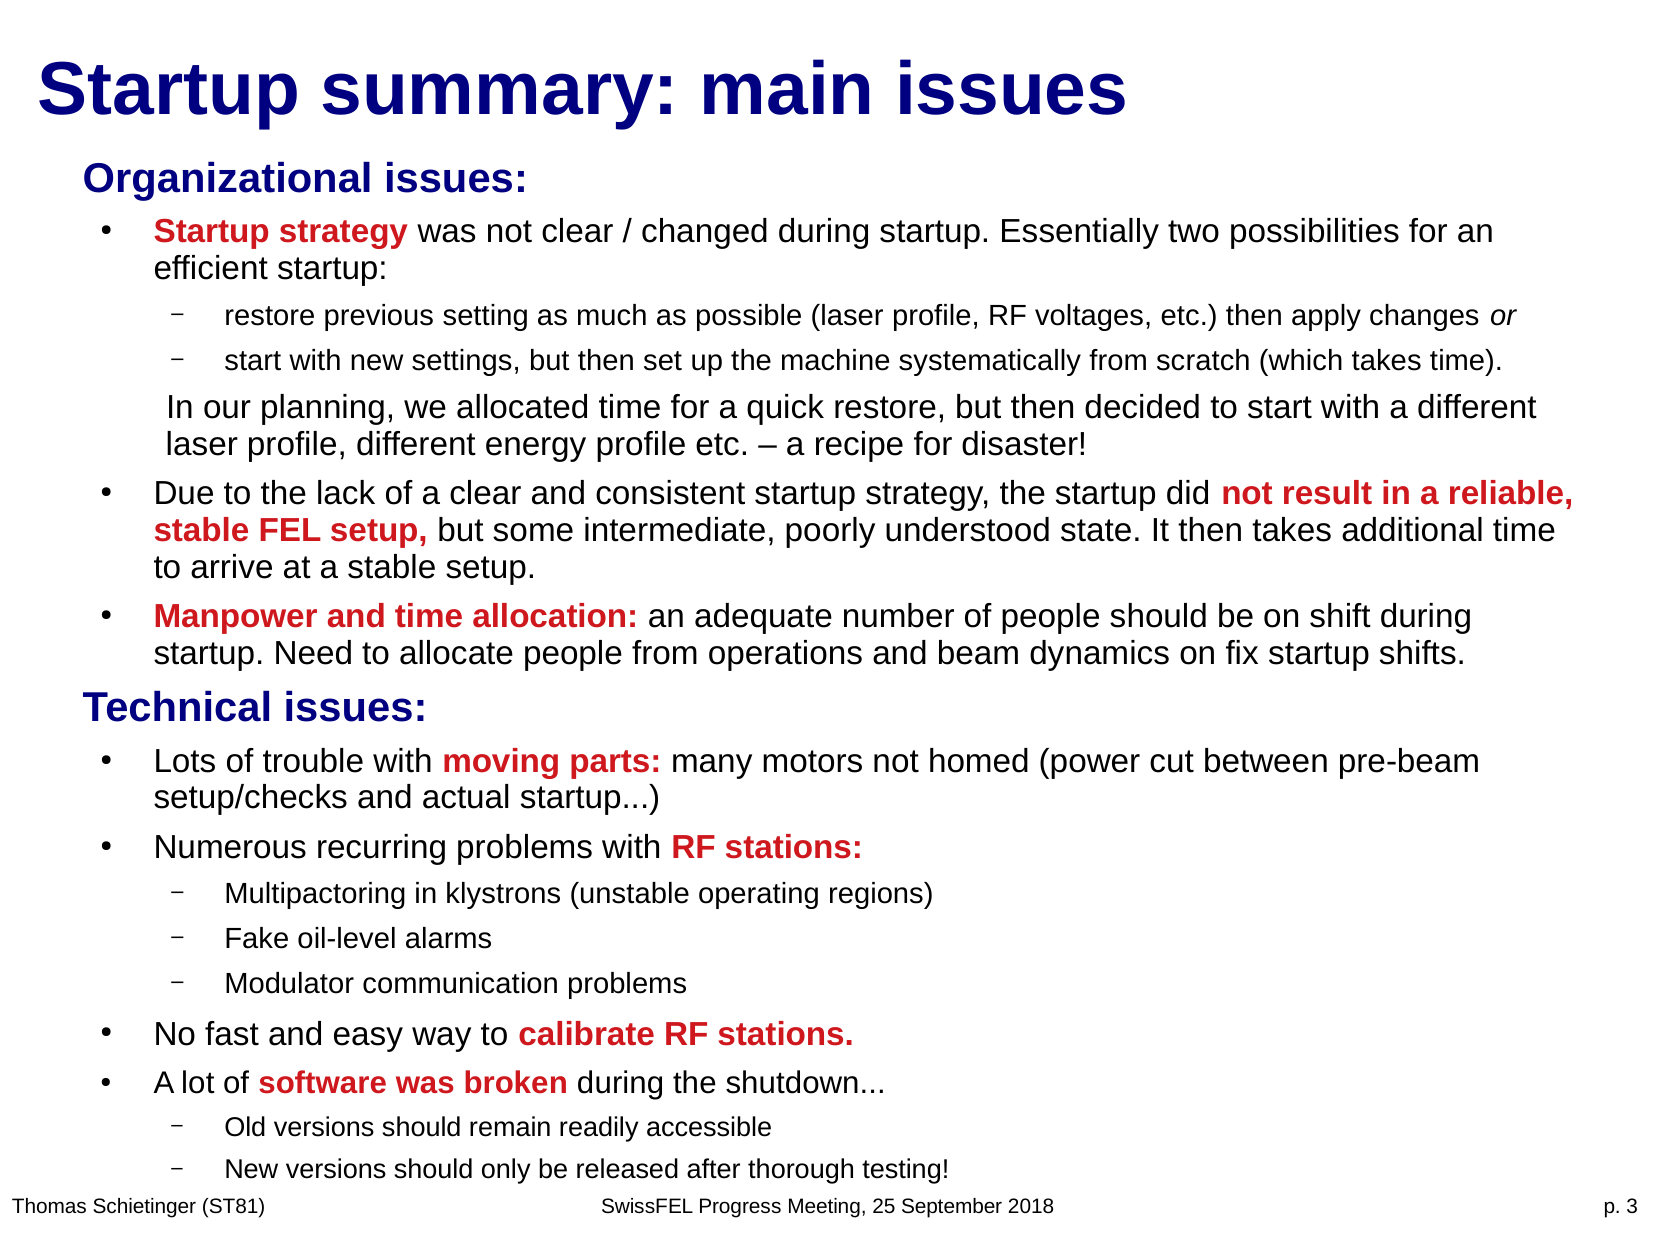

# Startup summary: main issues
Organizational issues:
Startup strategy was not clear / changed during startup. Essentially two possibilities for an efficient startup:
restore previous setting as much as possible (laser profile, RF voltages, etc.) then apply changes or
start with new settings, but then set up the machine systematically from scratch (which takes time).
 In our planning, we allocated time for a quick restore, but then decided to start with a different
 laser profile, different energy profile etc. – a recipe for disaster!
Due to the lack of a clear and consistent startup strategy, the startup did not result in a reliable, stable FEL setup, but some intermediate, poorly understood state. It then takes additional time to arrive at a stable setup.
Manpower and time allocation: an adequate number of people should be on shift during startup. Need to allocate people from operations and beam dynamics on fix startup shifts.
Technical issues:
Lots of trouble with moving parts: many motors not homed (power cut between pre-beam setup/checks and actual startup...)
Numerous recurring problems with RF stations:
Multipactoring in klystrons (unstable operating regions)
Fake oil-level alarms
Modulator communication problems
No fast and easy way to calibrate RF stations.
A lot of software was broken during the shutdown...
Old versions should remain readily accessible
New versions should only be released after thorough testing!
3